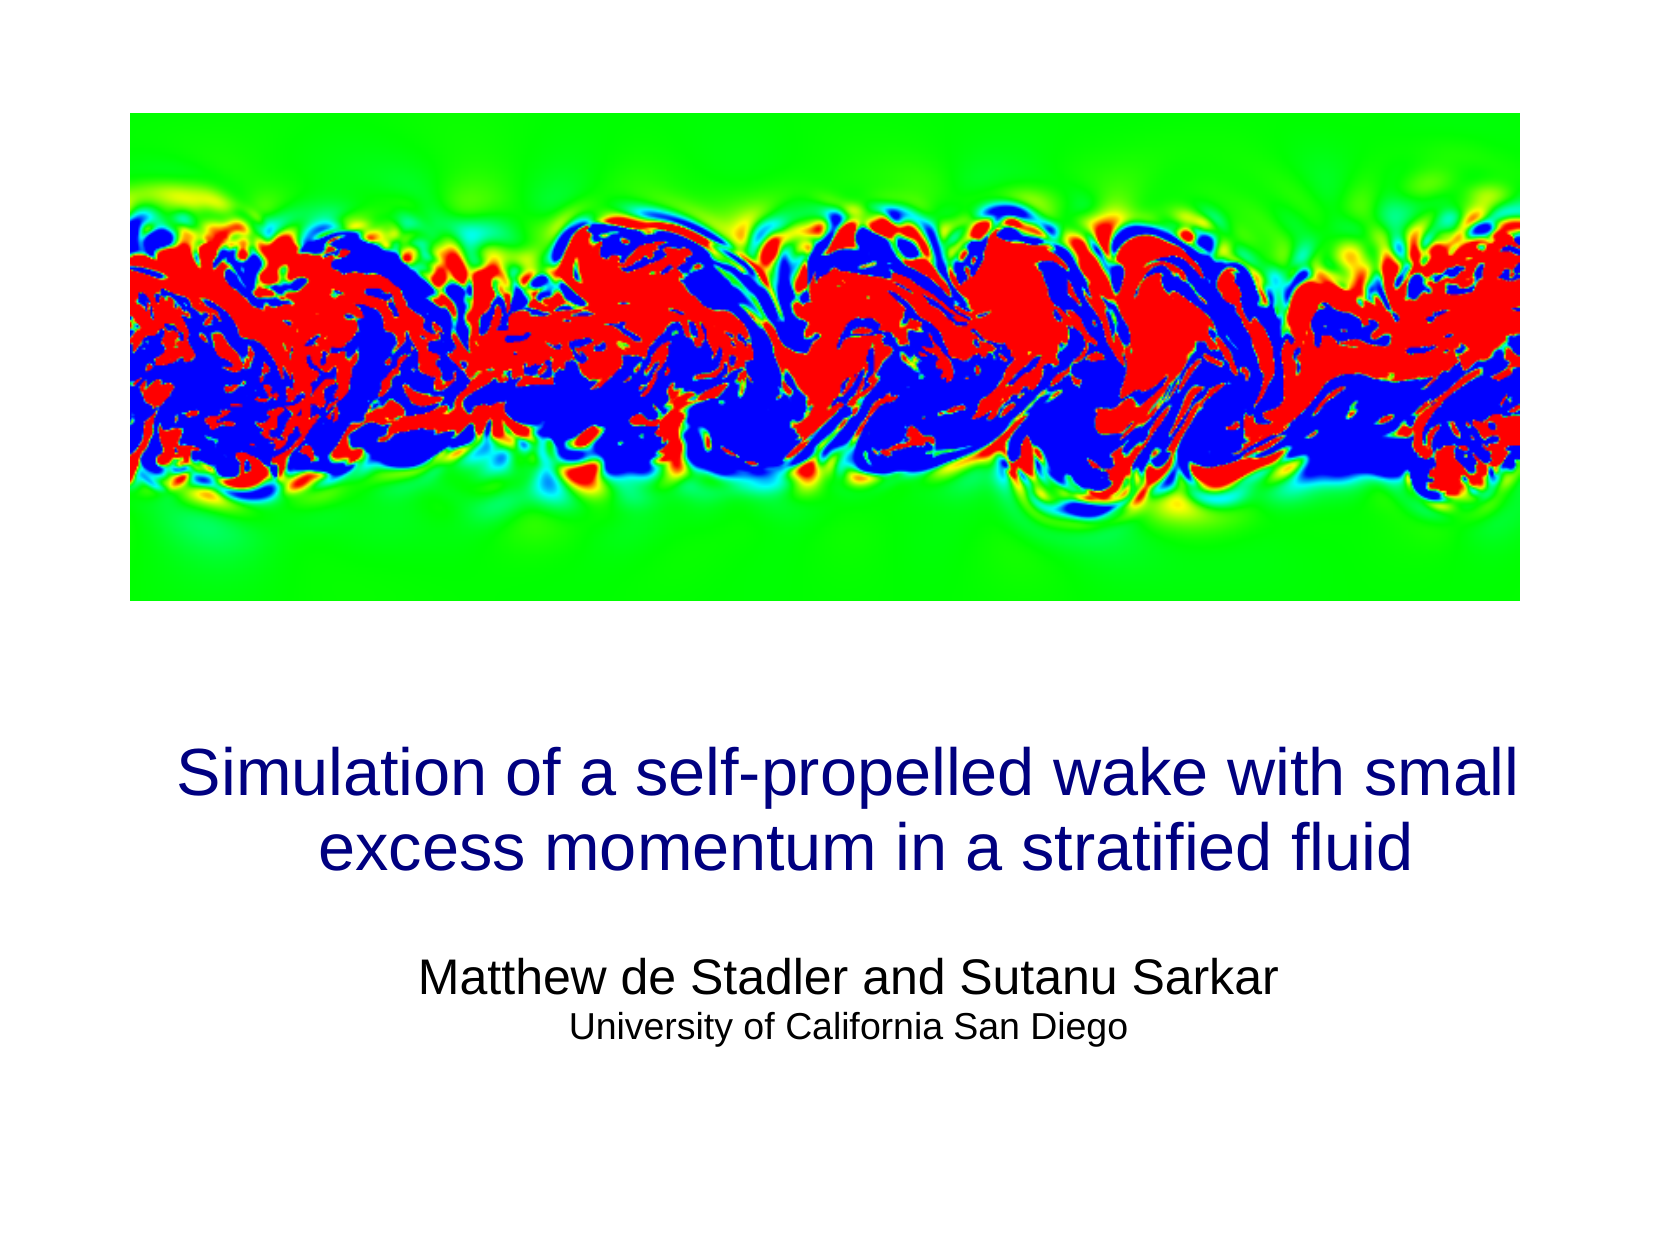

#
Simulation of a self-propelled wake with small excess momentum in a stratified fluid
Matthew de Stadler and Sutanu Sarkar
University of California San Diego